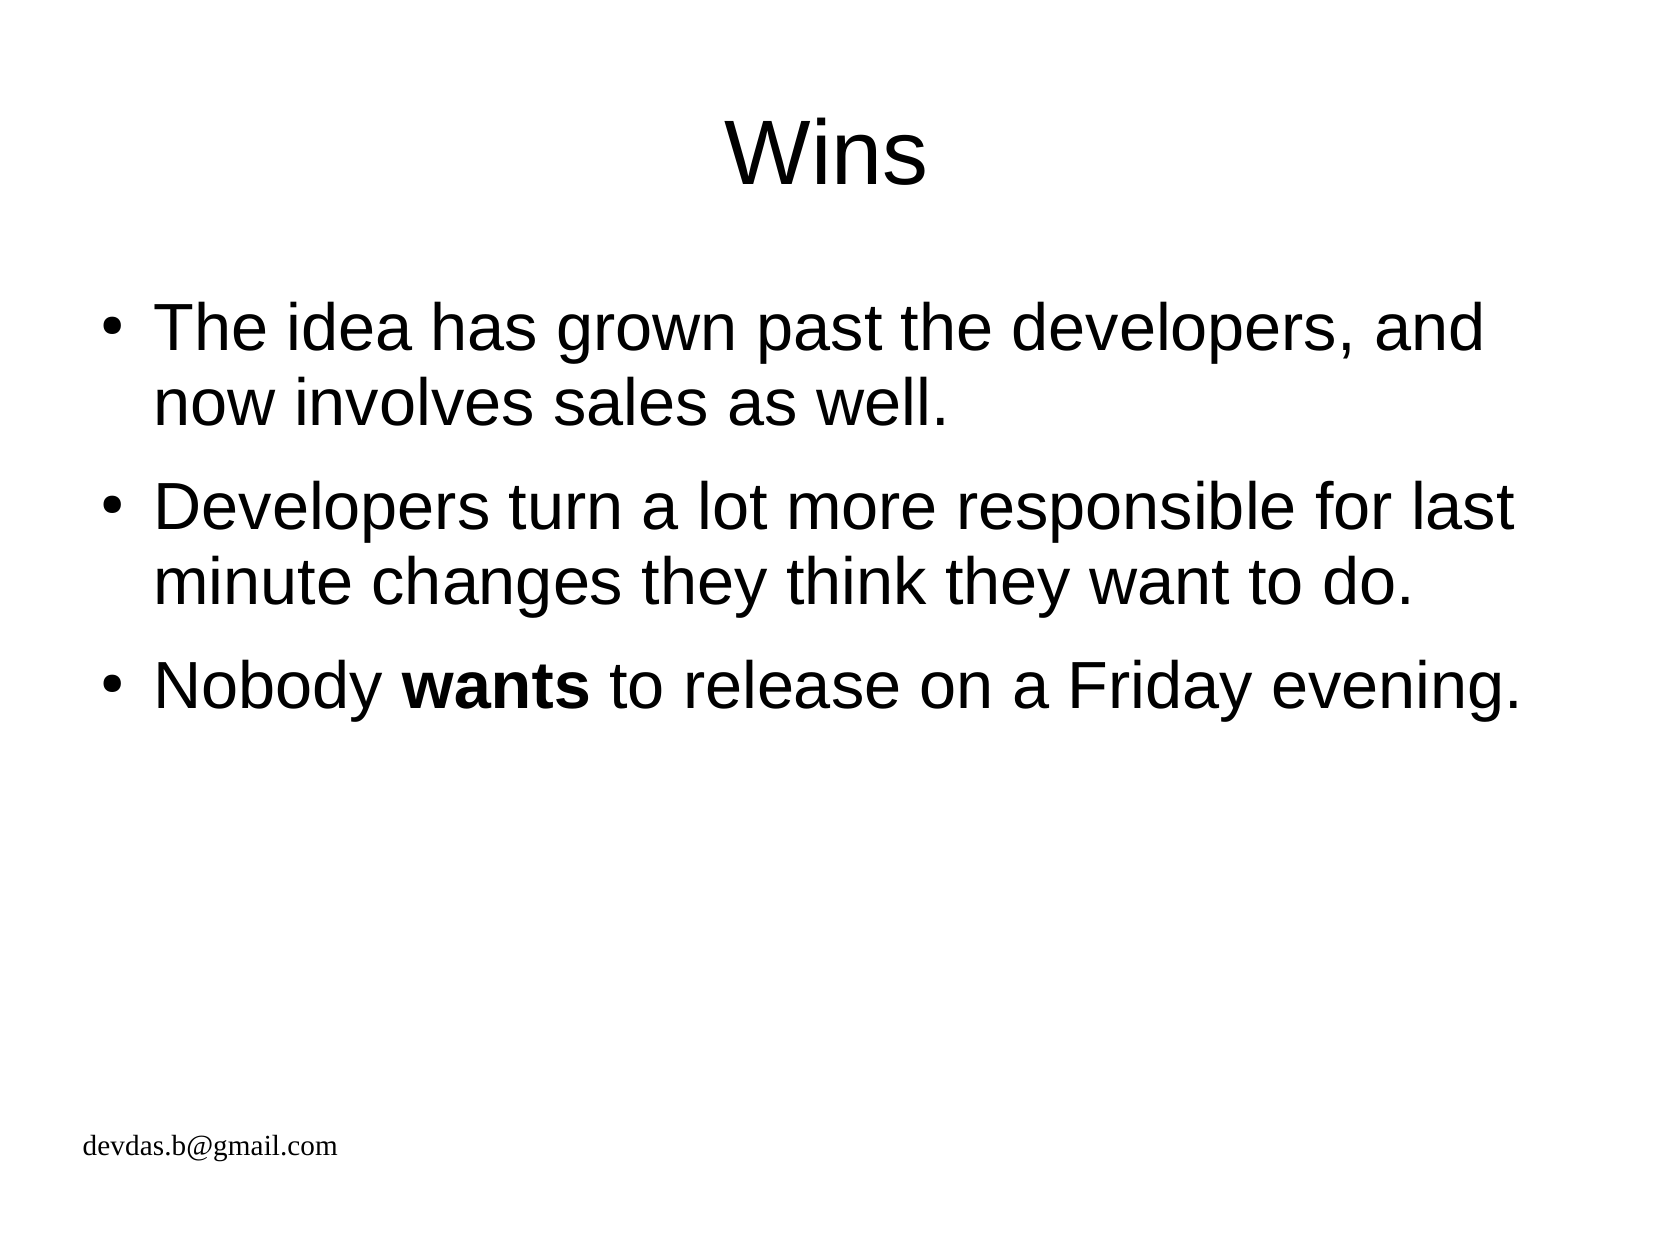

# Wins
The idea has grown past the developers, and now involves sales as well.
Developers turn a lot more responsible for last minute changes they think they want to do.
Nobody wants to release on a Friday evening.